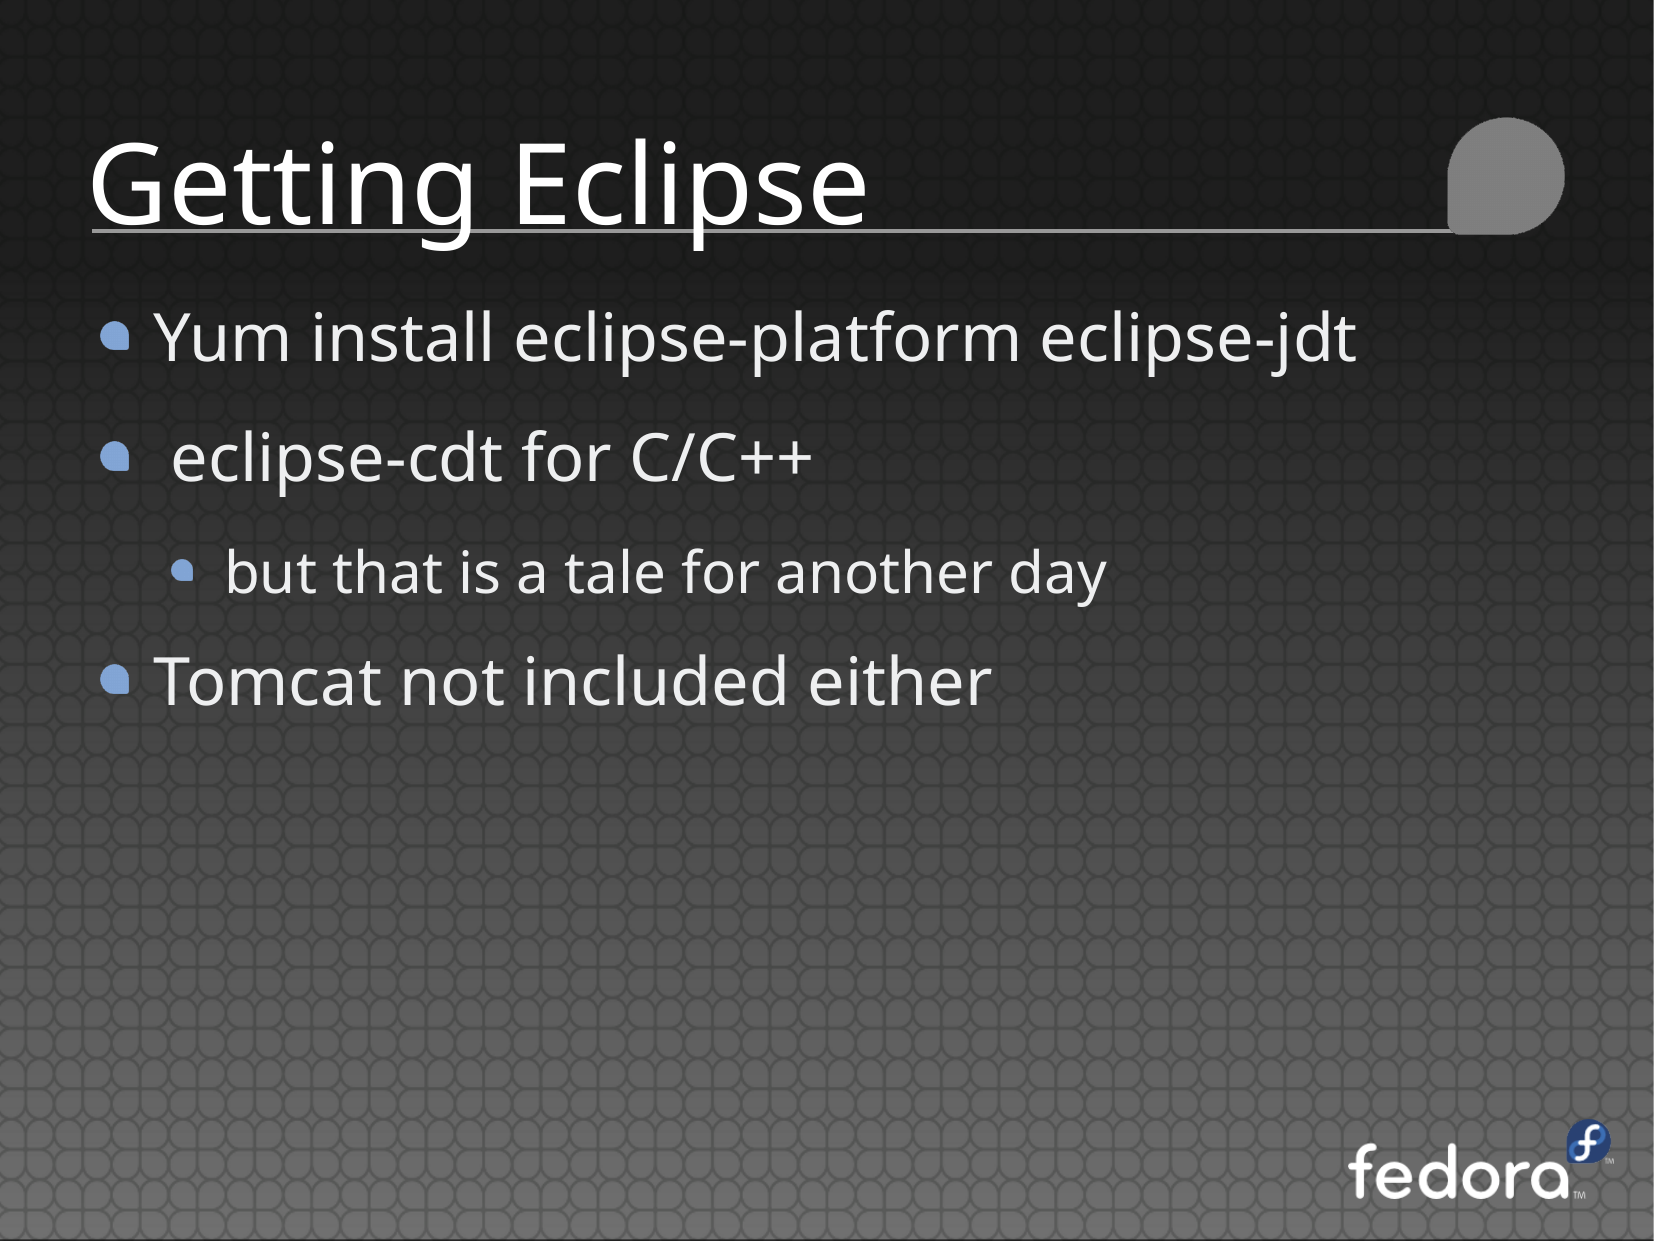

# Getting Eclipse
Yum install eclipse-platform eclipse-jdt
 eclipse-cdt for C/C++
but that is a tale for another day
Tomcat not included either